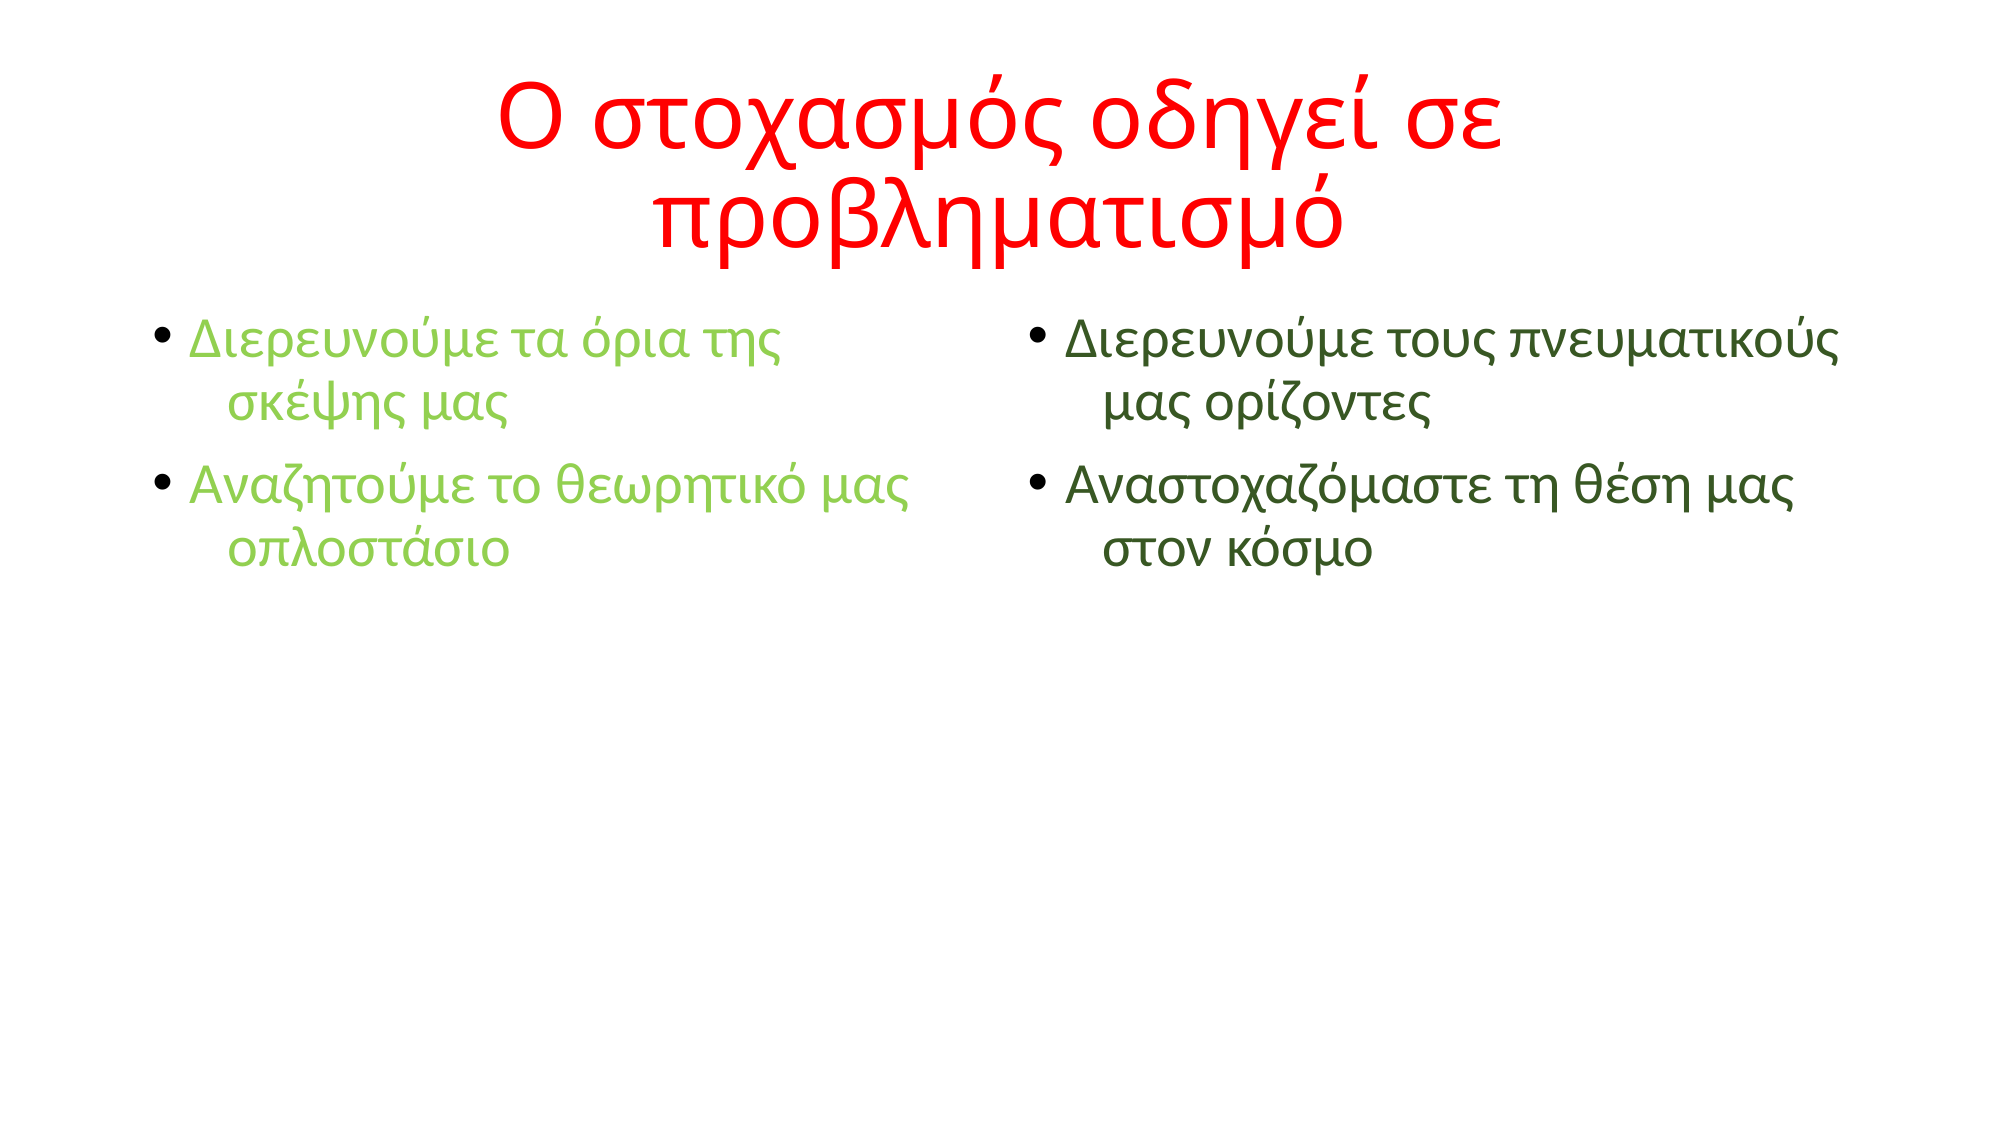

# Ο στοχασμός οδηγεί σε προβληματισμό
Διερευνούμε τα όρια της σκέψης μας
Αναζητούμε το θεωρητικό μας οπλοστάσιο
Διερευνούμε τους πνευματικούς μας ορίζοντες
Αναστοχαζόμαστε τη θέση μας στον κόσμο